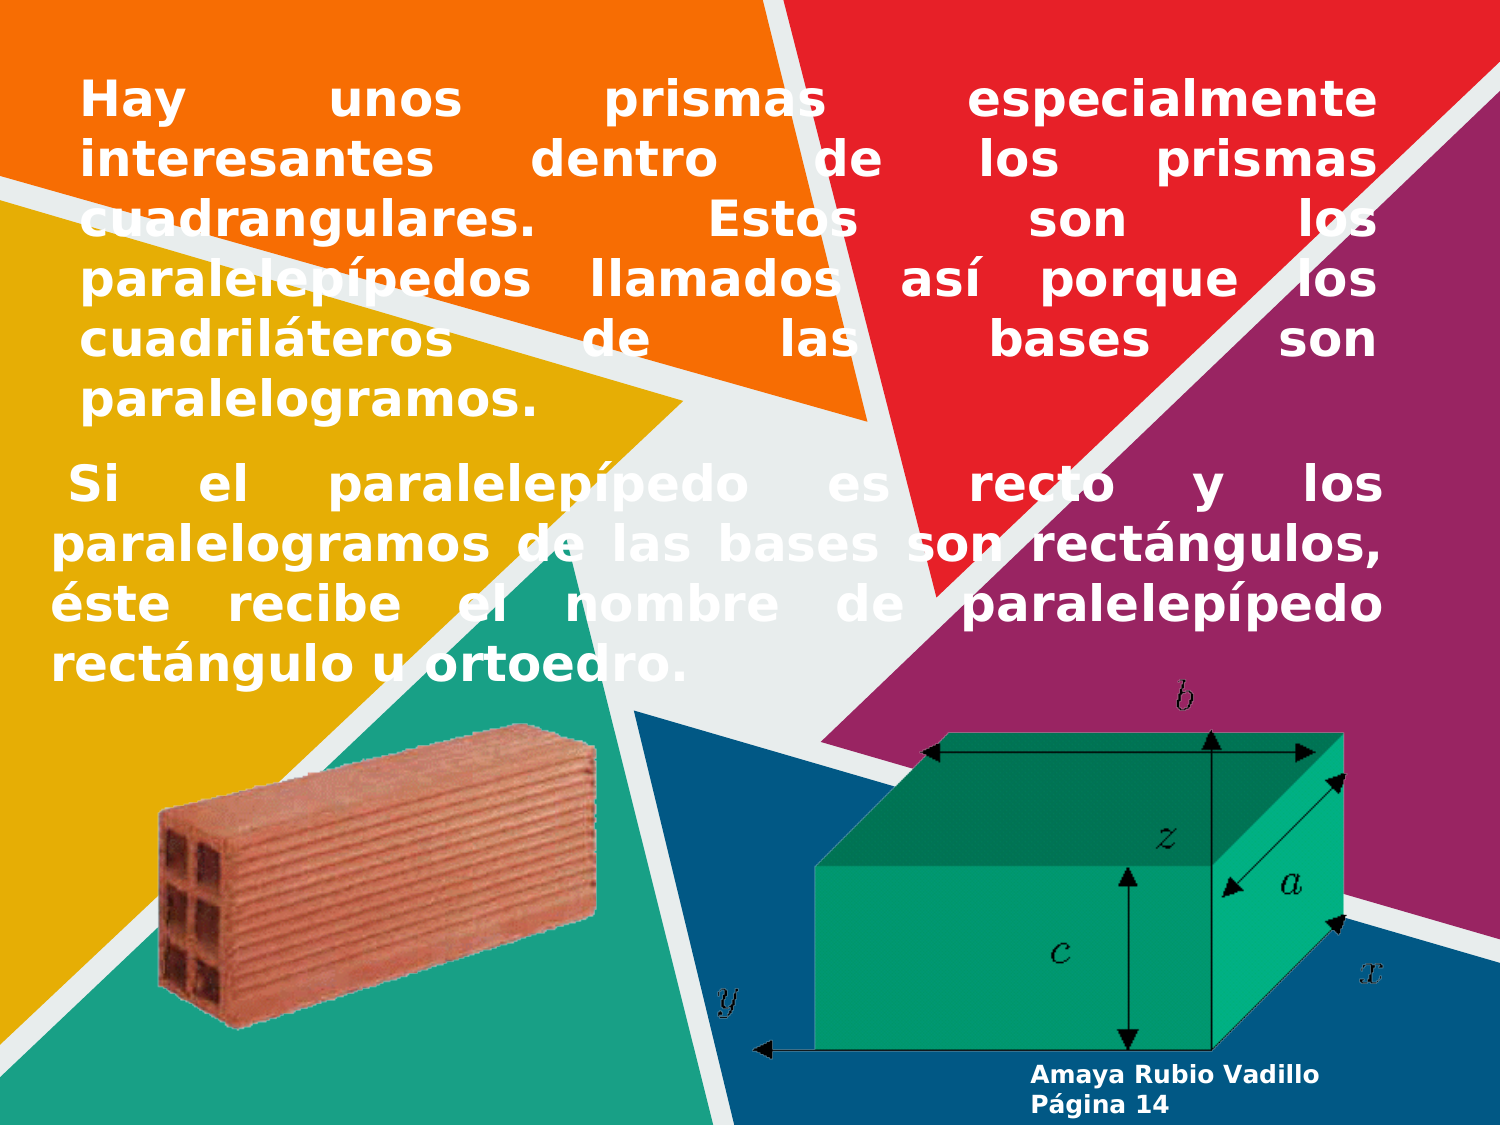

Hay unos prismas especialmente interesantes dentro de los prismas cuadrangulares. Estos son los paralelepípedos llamados así porque los cuadriláteros de las bases son paralelogramos.
Si el paralelepípedo es recto y los paralelogramos de las bases son rectángulos, éste recibe el nombre de paralelepípedo rectángulo u ortoedro.
Amaya Rubio
15
Amaya Rubio Vadillo	 Página 14